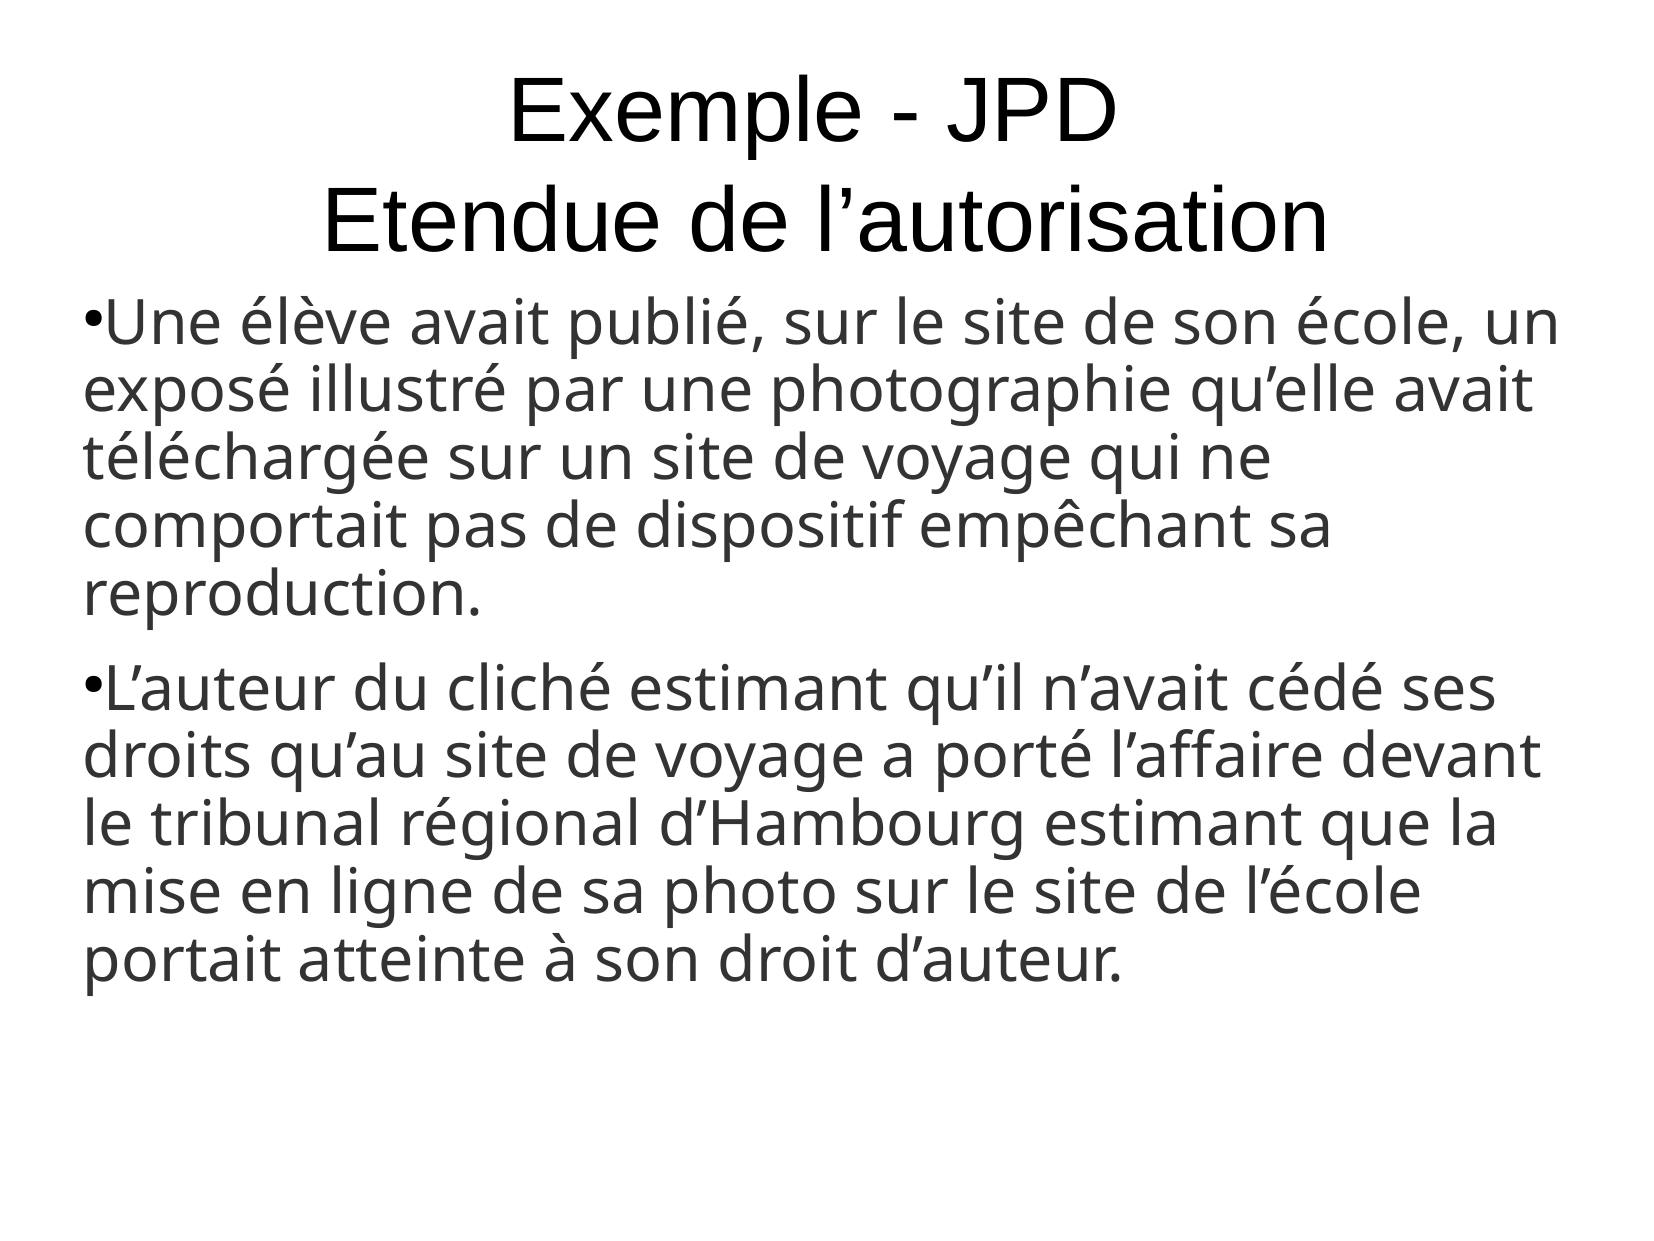

# Exemple - JPD Etendue de l’autorisation
Une élève avait publié, sur le site de son école, un exposé illustré par une photographie qu’elle avait téléchargée sur un site de voyage qui ne comportait pas de dispositif empêchant sa reproduction.
L’auteur du cliché estimant qu’il n’avait cédé ses droits qu’au site de voyage a porté l’affaire devant le tribunal régional d’Hambourg estimant que la mise en ligne de sa photo sur le site de l’école portait atteinte à son droit d’auteur.